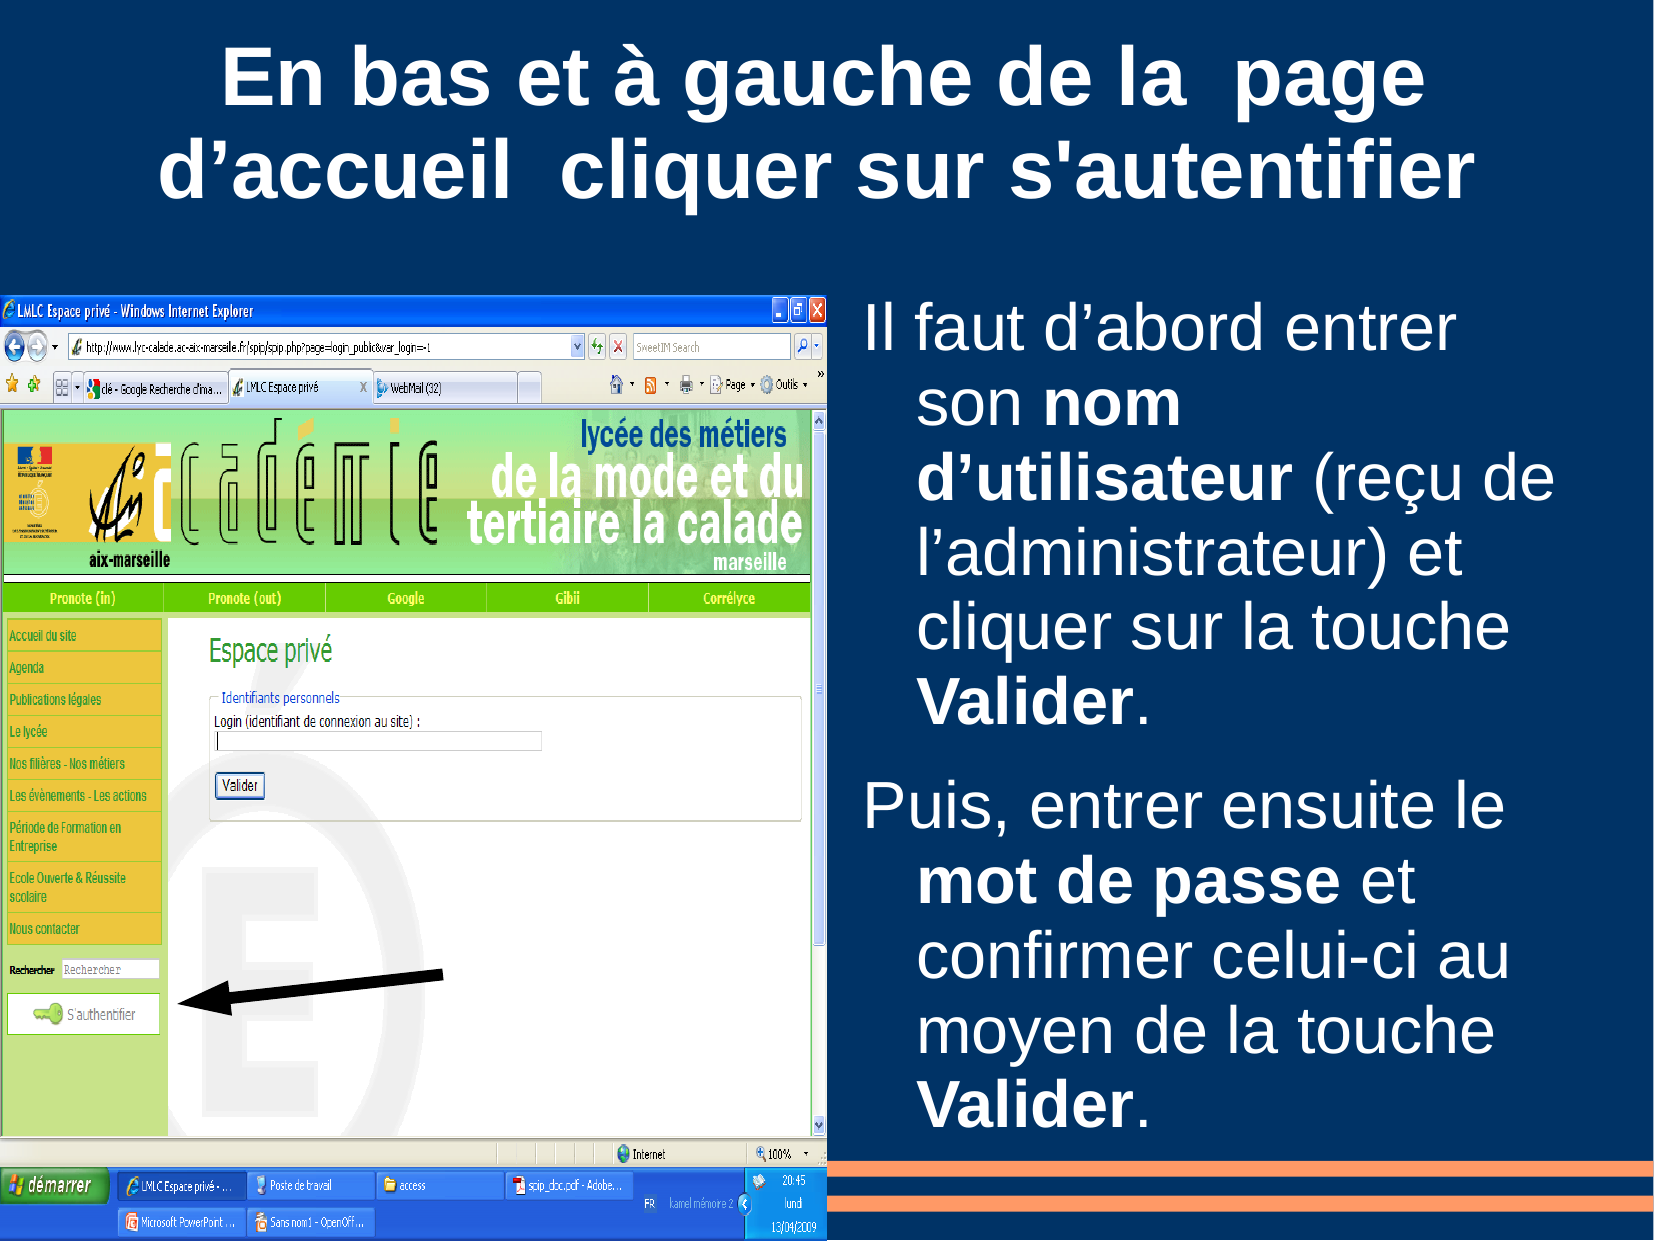

# En bas et à gauche de la page d’accueil cliquer sur s'autentifier
Il faut d’abord entrer son nom d’utilisateur (reçu de l’administrateur) et cliquer sur la touche Valider.
Puis, entrer ensuite le mot de passe et confirmer celui-ci au moyen de la touche Valider.